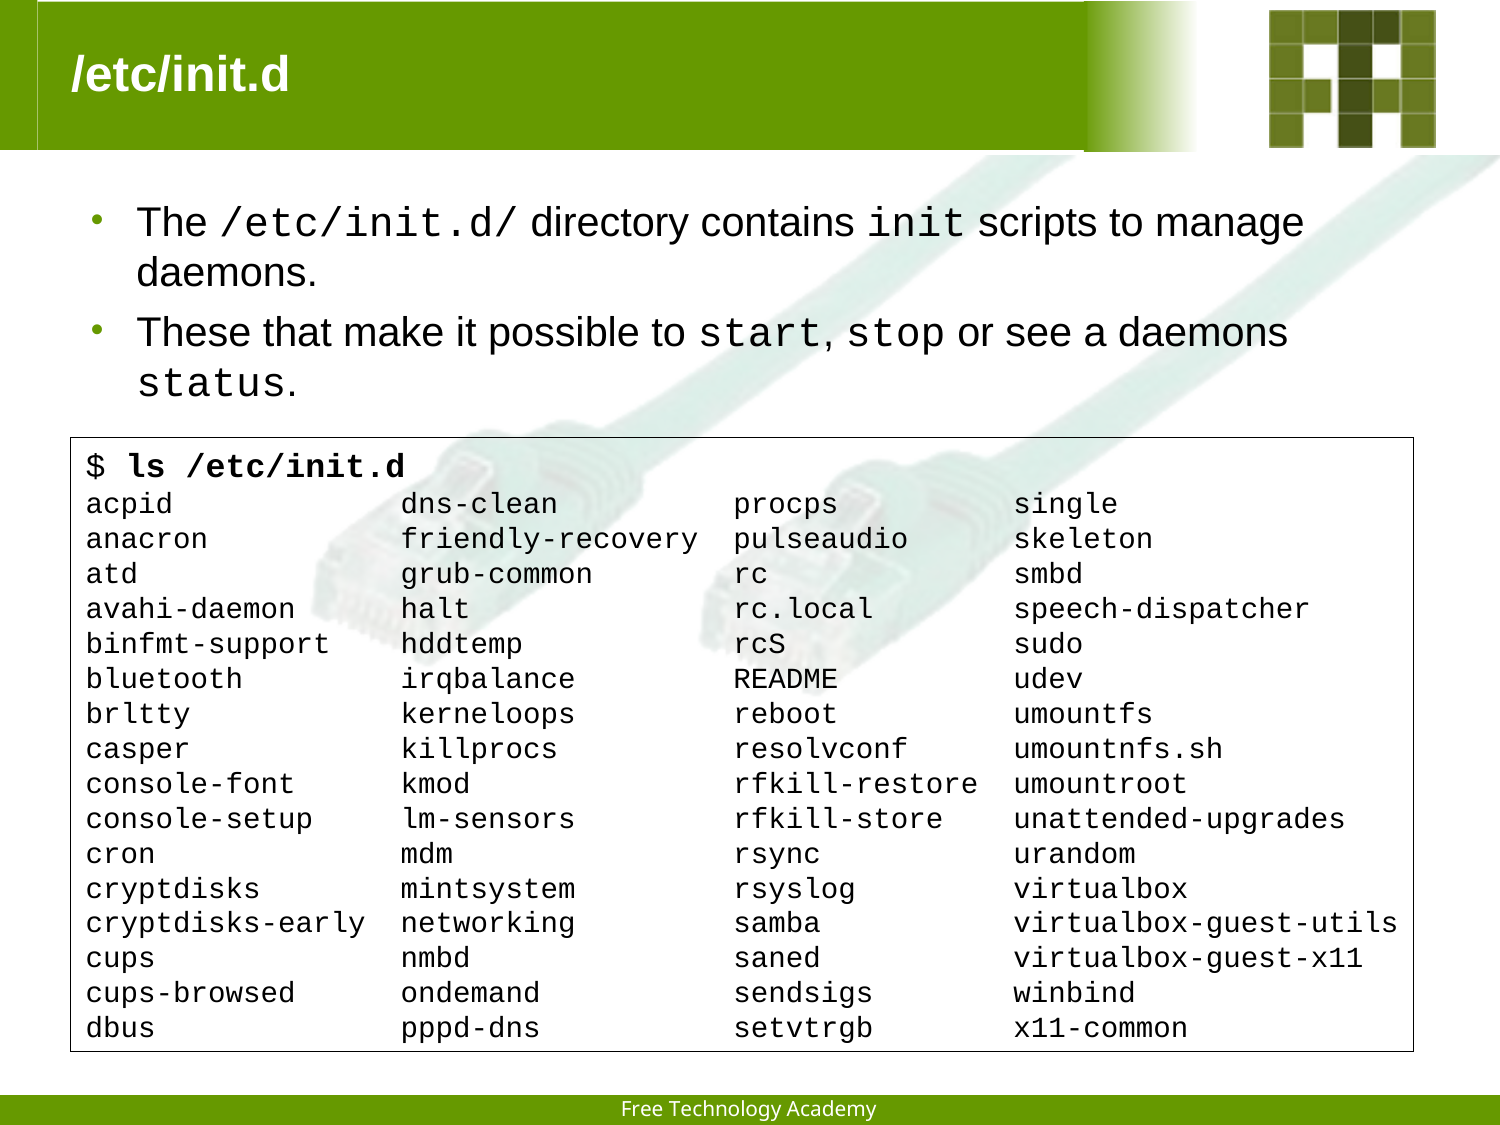

# /etc/init.d
The /etc/init.d/ directory contains init scripts to manage daemons.
These that make it possible to start, stop or see a daemons status.
$ ls /etc/init.d
acpid dns-clean procps single
anacron friendly-recovery pulseaudio skeleton
atd grub-common rc smbd
avahi-daemon halt rc.local speech-dispatcher
binfmt-support hddtemp rcS sudo
bluetooth irqbalance README udev
brltty kerneloops reboot umountfs
casper killprocs resolvconf umountnfs.sh
console-font kmod rfkill-restore umountroot
console-setup lm-sensors rfkill-store unattended-upgrades
cron mdm rsync urandom
cryptdisks mintsystem rsyslog virtualbox
cryptdisks-early networking samba virtualbox-guest-utils
cups nmbd saned virtualbox-guest-x11
cups-browsed ondemand sendsigs winbind
dbus pppd-dns setvtrgb x11-common